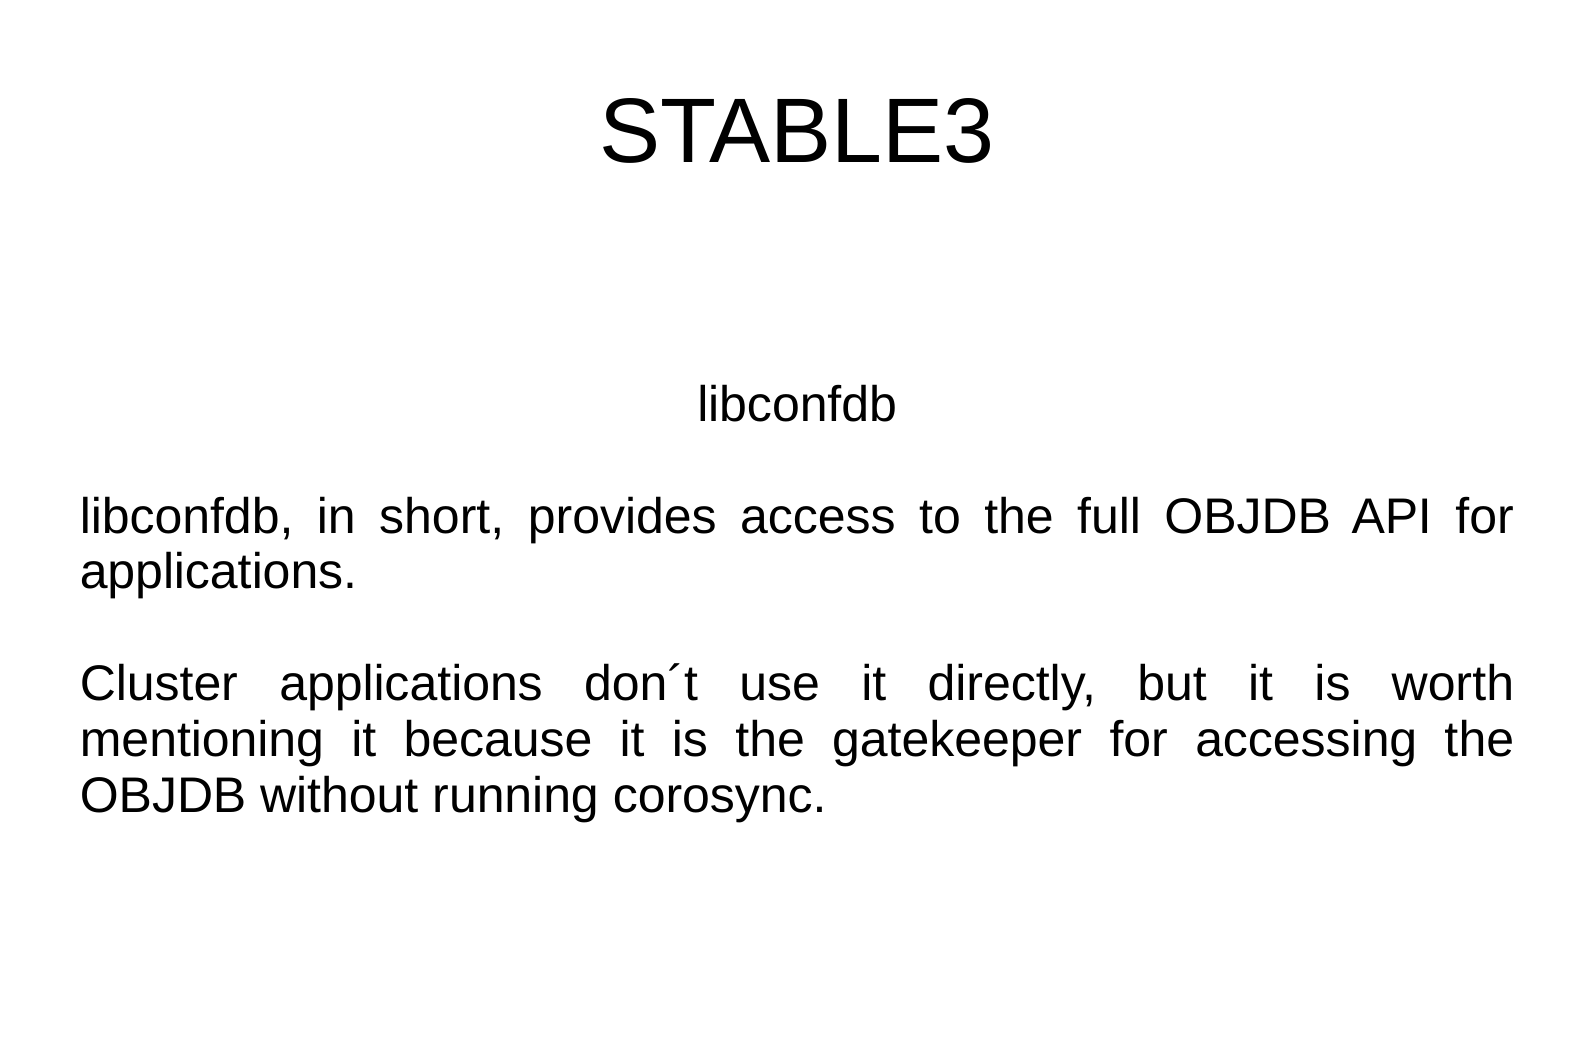

# STABLE3
libconfdb
libconfdb, in short, provides access to the full OBJDB API for applications.
Cluster applications don´t use it directly, but it is worth mentioning it because it is the gatekeeper for accessing the OBJDB without running corosync.